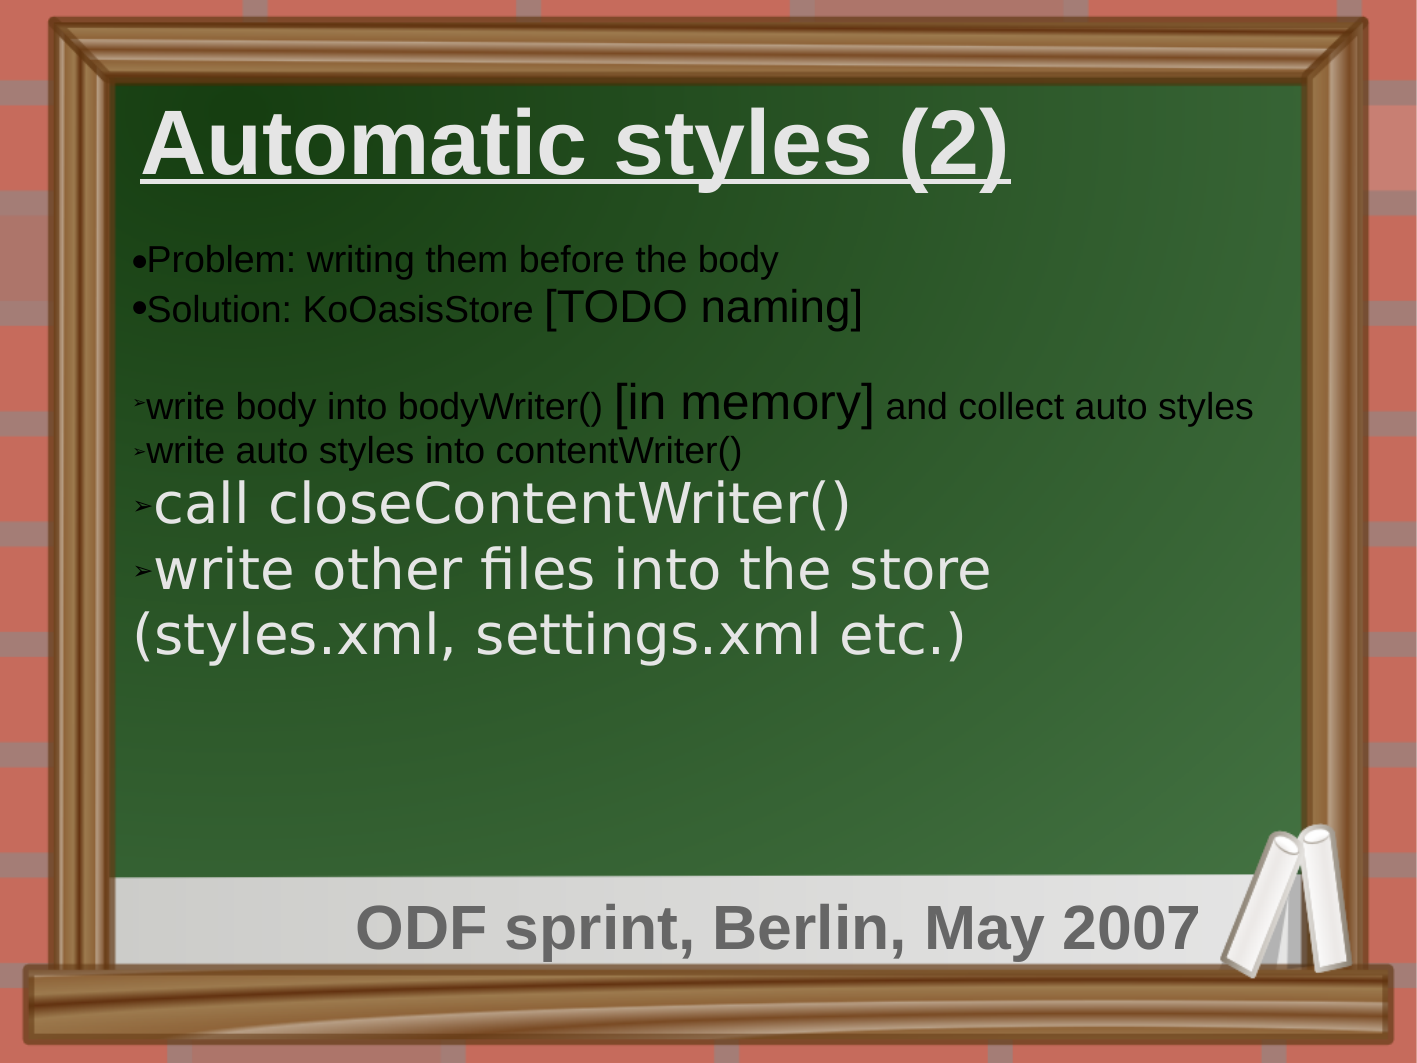

Automatic styles (2)
Problem: writing them before the body
Solution: KoOasisStore [TODO naming]
write body into bodyWriter() [in memory] and collect auto styles
write auto styles into contentWriter()
call closeContentWriter()
write other files into the store (styles.xml, settings.xml etc.)